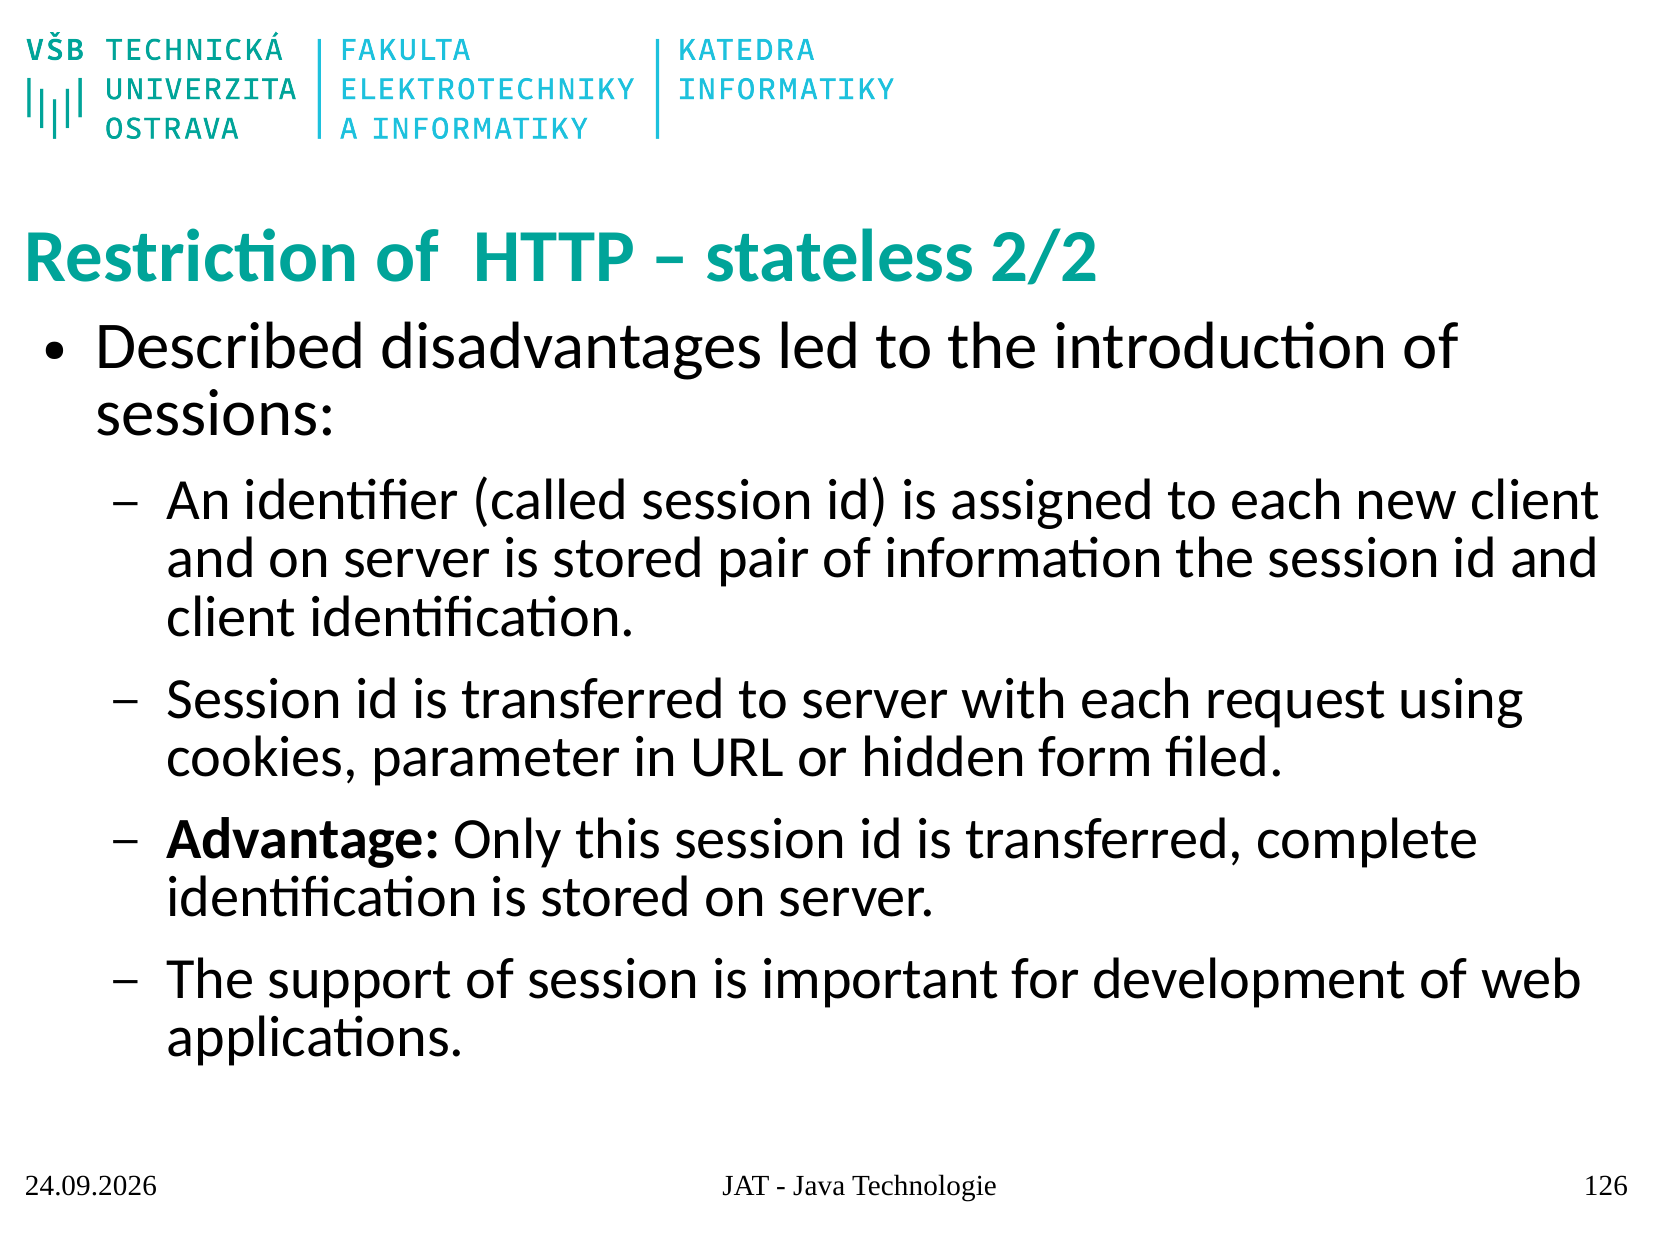

# Restriction of HTTP – stateless 2/2
Described disadvantages led to the introduction of sessions:
An identifier (called session id) is assigned to each new client and on server is stored pair of information the session id and client identification.
Session id is transferred to server with each request using cookies, parameter in URL or hidden form filed.
Advantage: Only this session id is transferred, complete identification is stored on server.
The support of session is important for development of web applications.
JAT - Java Technologie
126